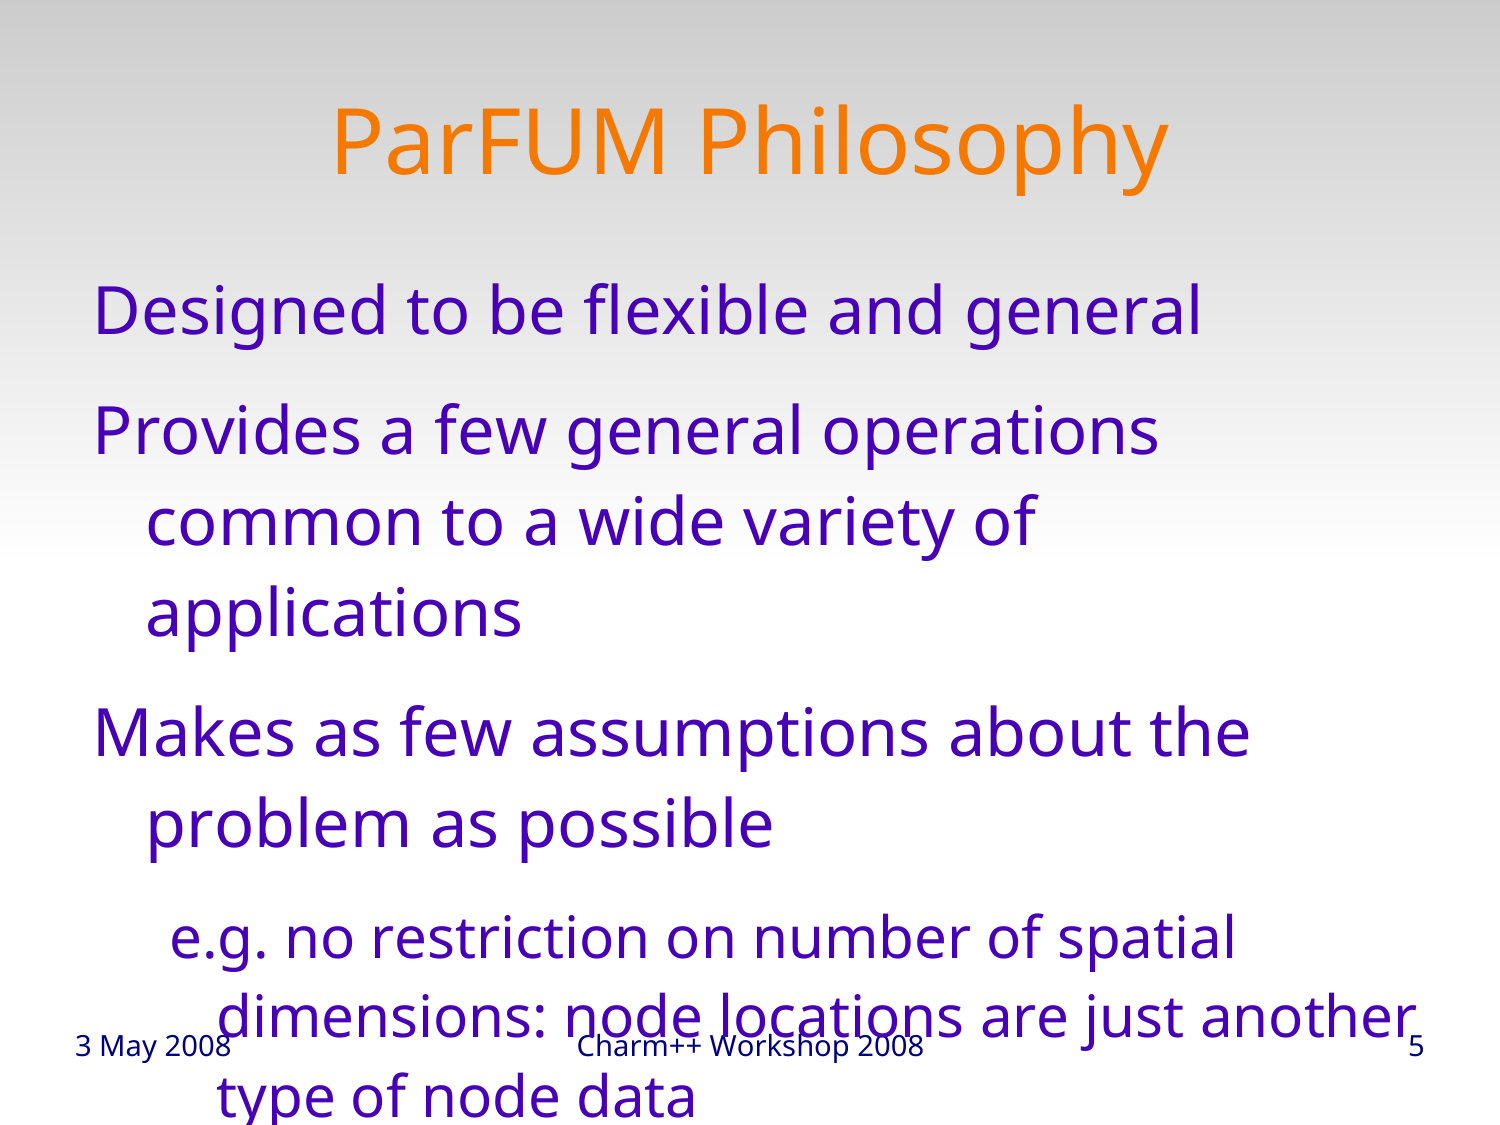

# ParFUM Philosophy
Designed to be flexible and general
Provides a few general operations common to a wide variety of applications
Makes as few assumptions about the problem as possible
e.g. no restriction on number of spatial dimensions: node locations are just another type of node data
3 May 2008
Charm++ Workshop 2008
5